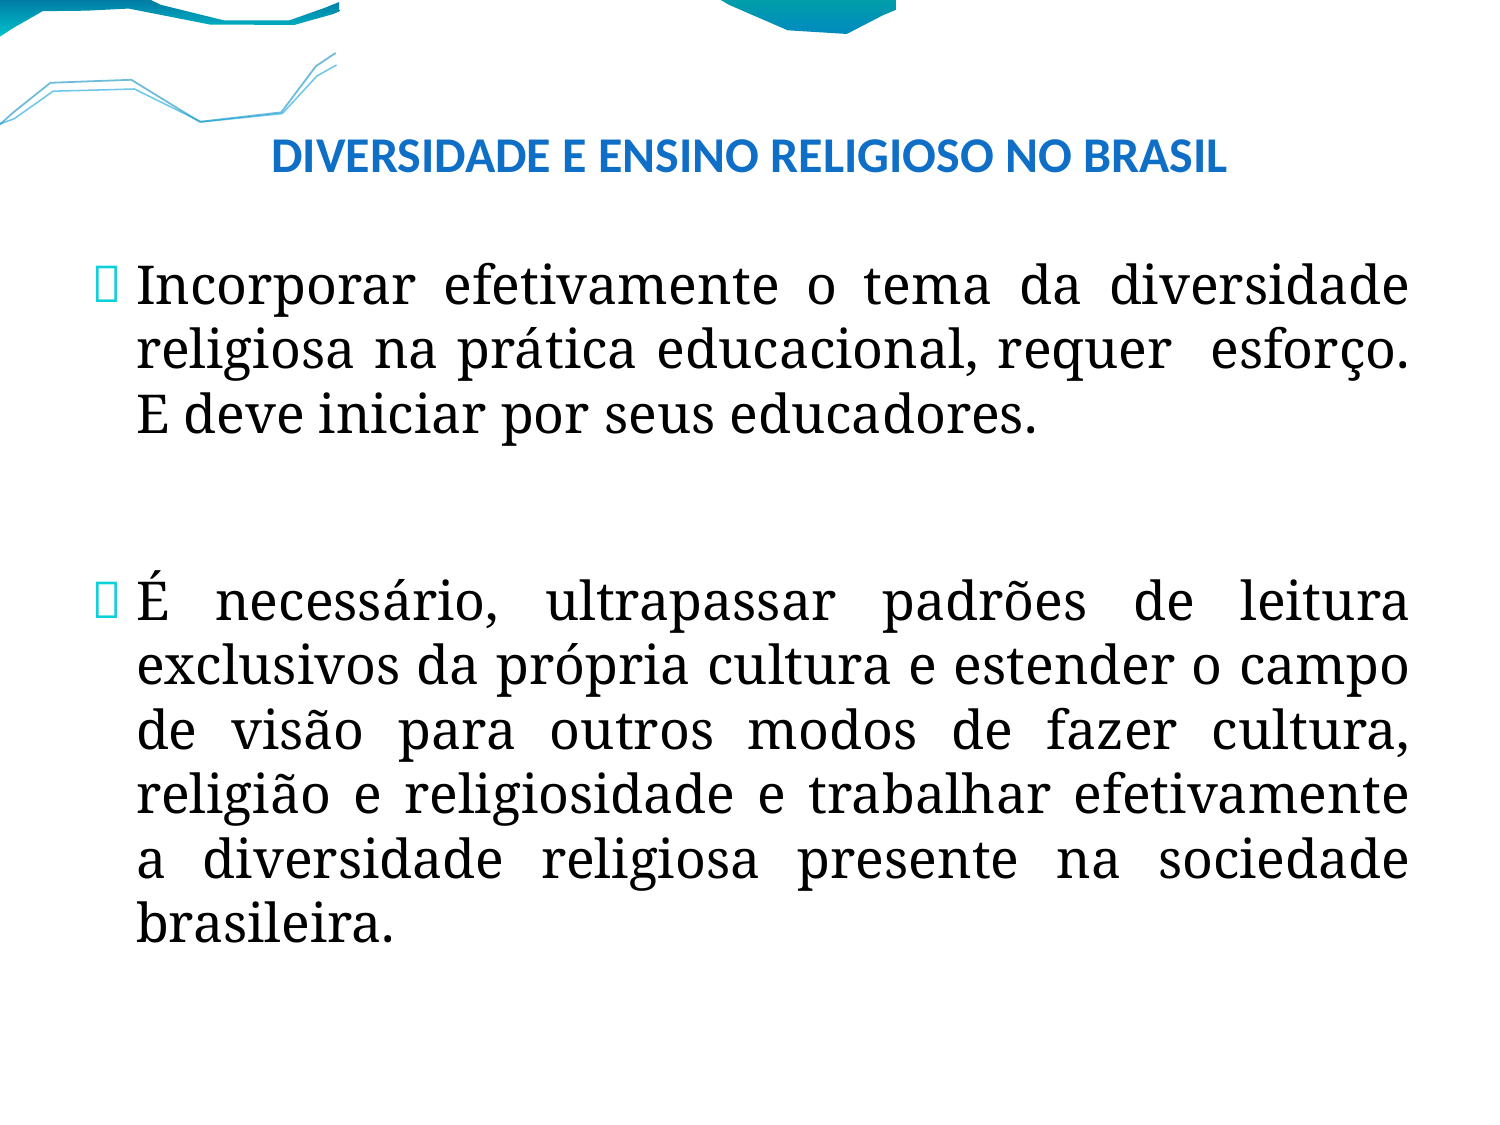

# DIVERSIDADE E ENSINO RELIGIOSO NO BRASIL
Incorporar efetivamente o tema da diversidade religiosa na prática educacional, requer esforço. E deve iniciar por seus educadores.
É necessário, ultrapassar padrões de leitura exclusivos da própria cultura e estender o campo de visão para outros modos de fazer cultura, religião e religiosidade e trabalhar efetivamente a diversidade religiosa presente na sociedade brasileira.